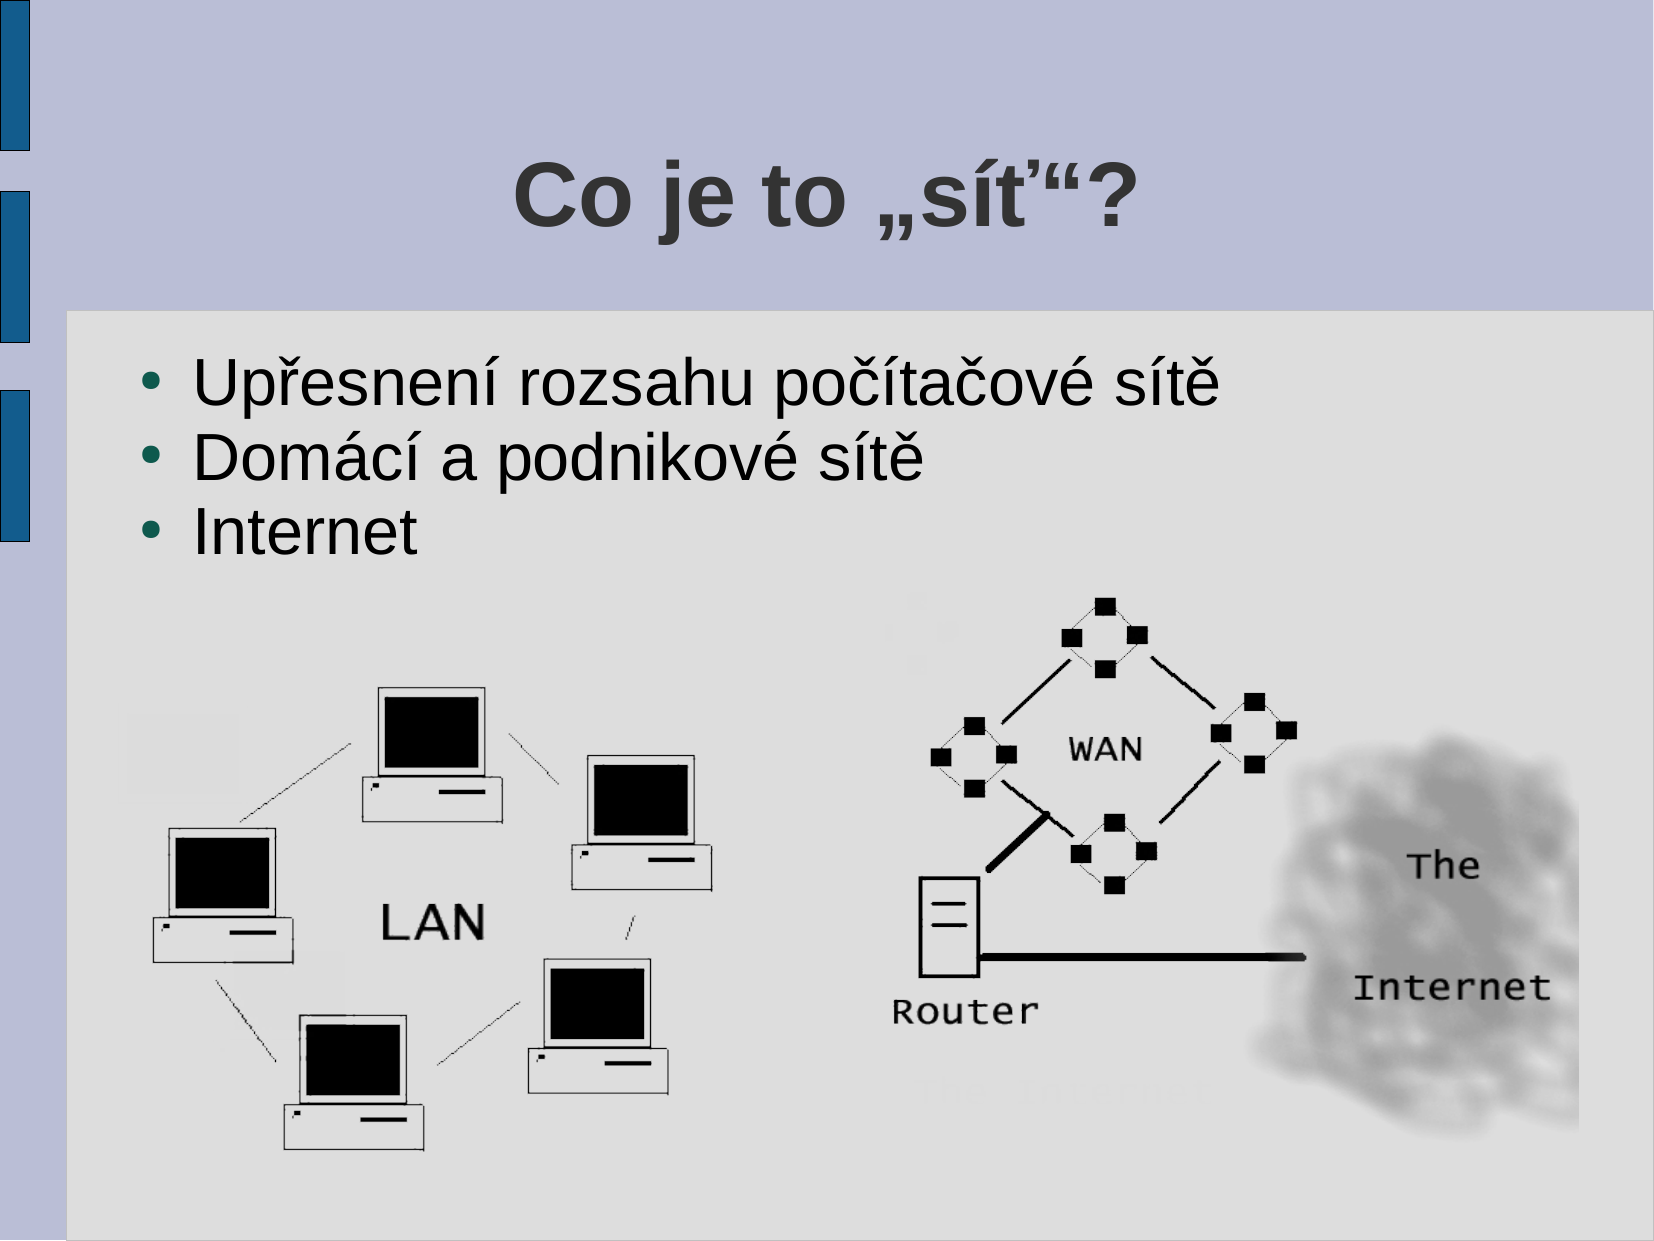

# Co je to „síť“?
Upřesnení rozsahu počítačové sítě
Domácí a podnikové sítě
Internet